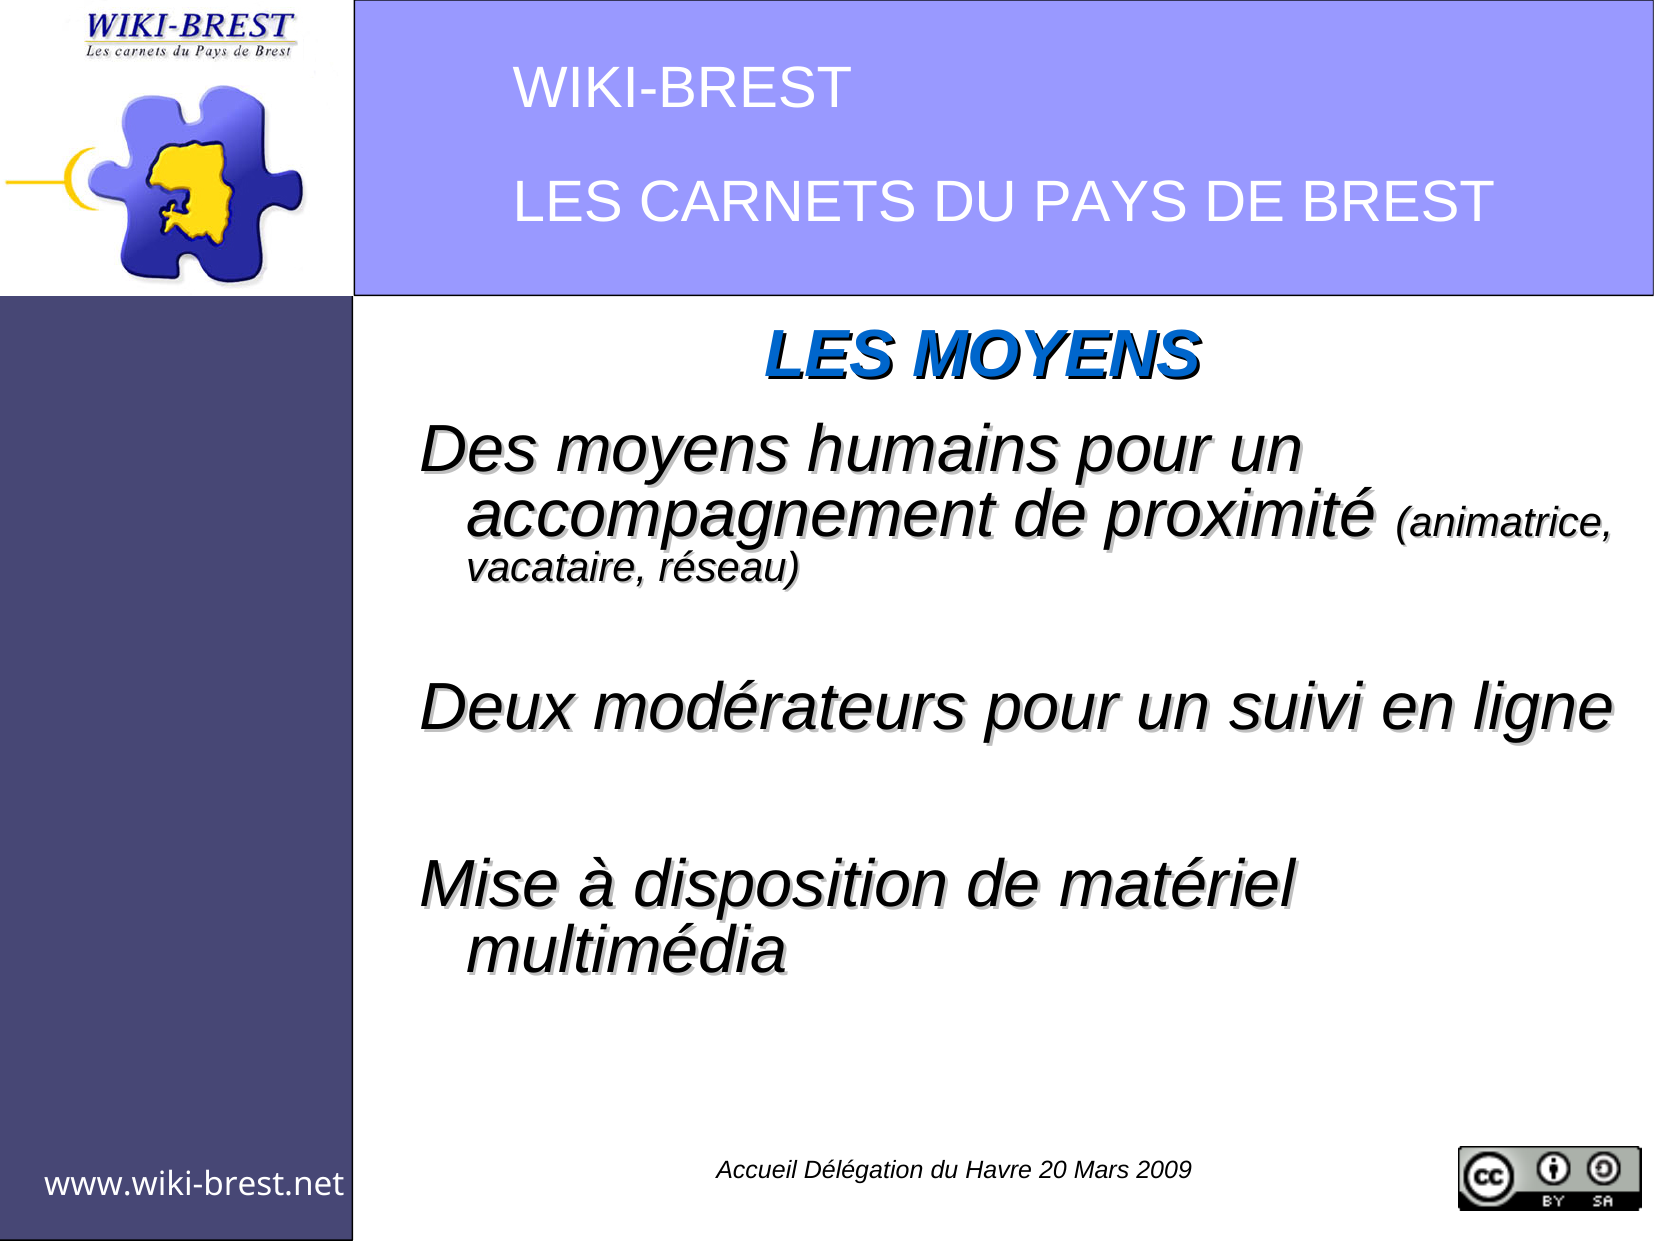

# LES MOYENS
Des moyens humains pour un accompagnement de proximité (animatrice, vacataire, réseau)‏
Deux modérateurs pour un suivi en ligne
Mise à disposition de matériel multimédia